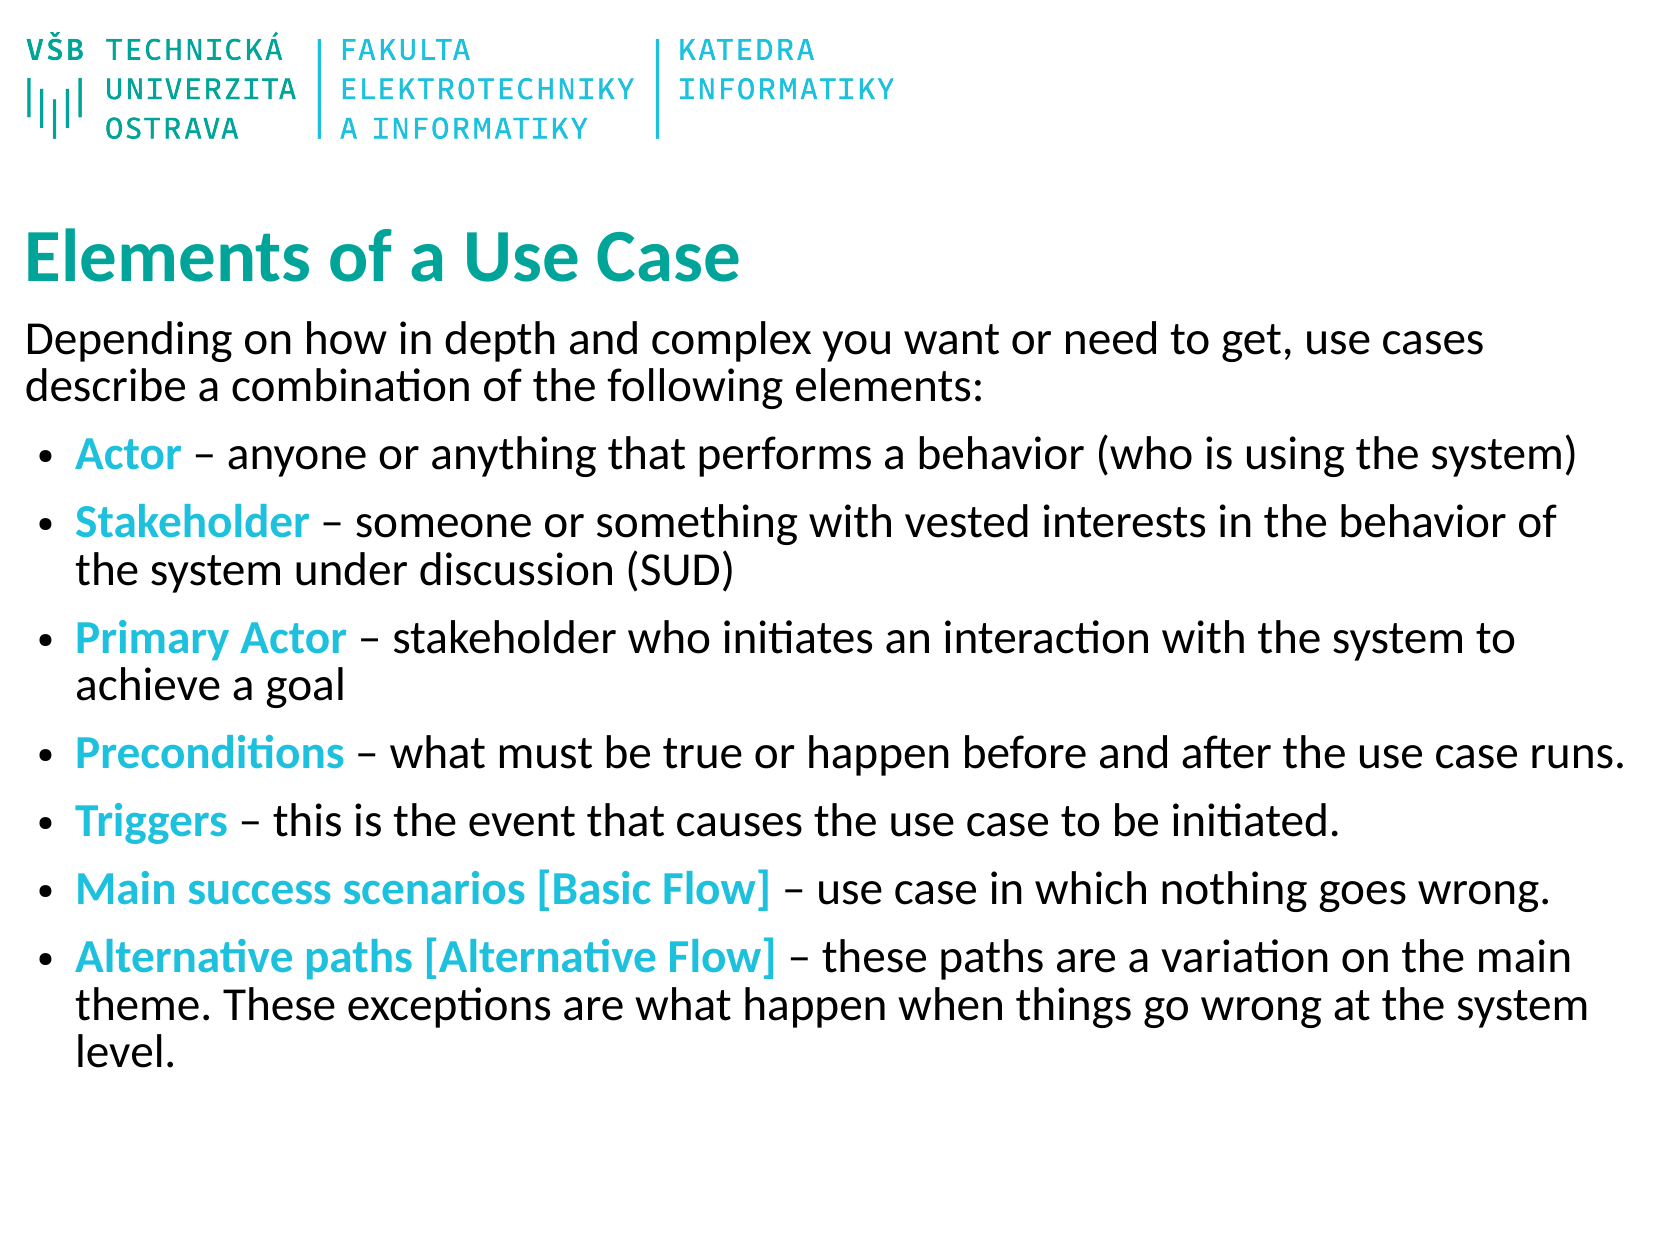

# Elements of a Use Case
Depending on how in depth and complex you want or need to get, use cases describe a combination of the following elements:
Actor – anyone or anything that performs a behavior (who is using the system)
Stakeholder – someone or something with vested interests in the behavior of the system under discussion (SUD)
Primary Actor – stakeholder who initiates an interaction with the system to achieve a goal
Preconditions – what must be true or happen before and after the use case runs.
Triggers – this is the event that causes the use case to be initiated.
Main success scenarios [Basic Flow] – use case in which nothing goes wrong.
Alternative paths [Alternative Flow] – these paths are a variation on the main theme. These exceptions are what happen when things go wrong at the system level.